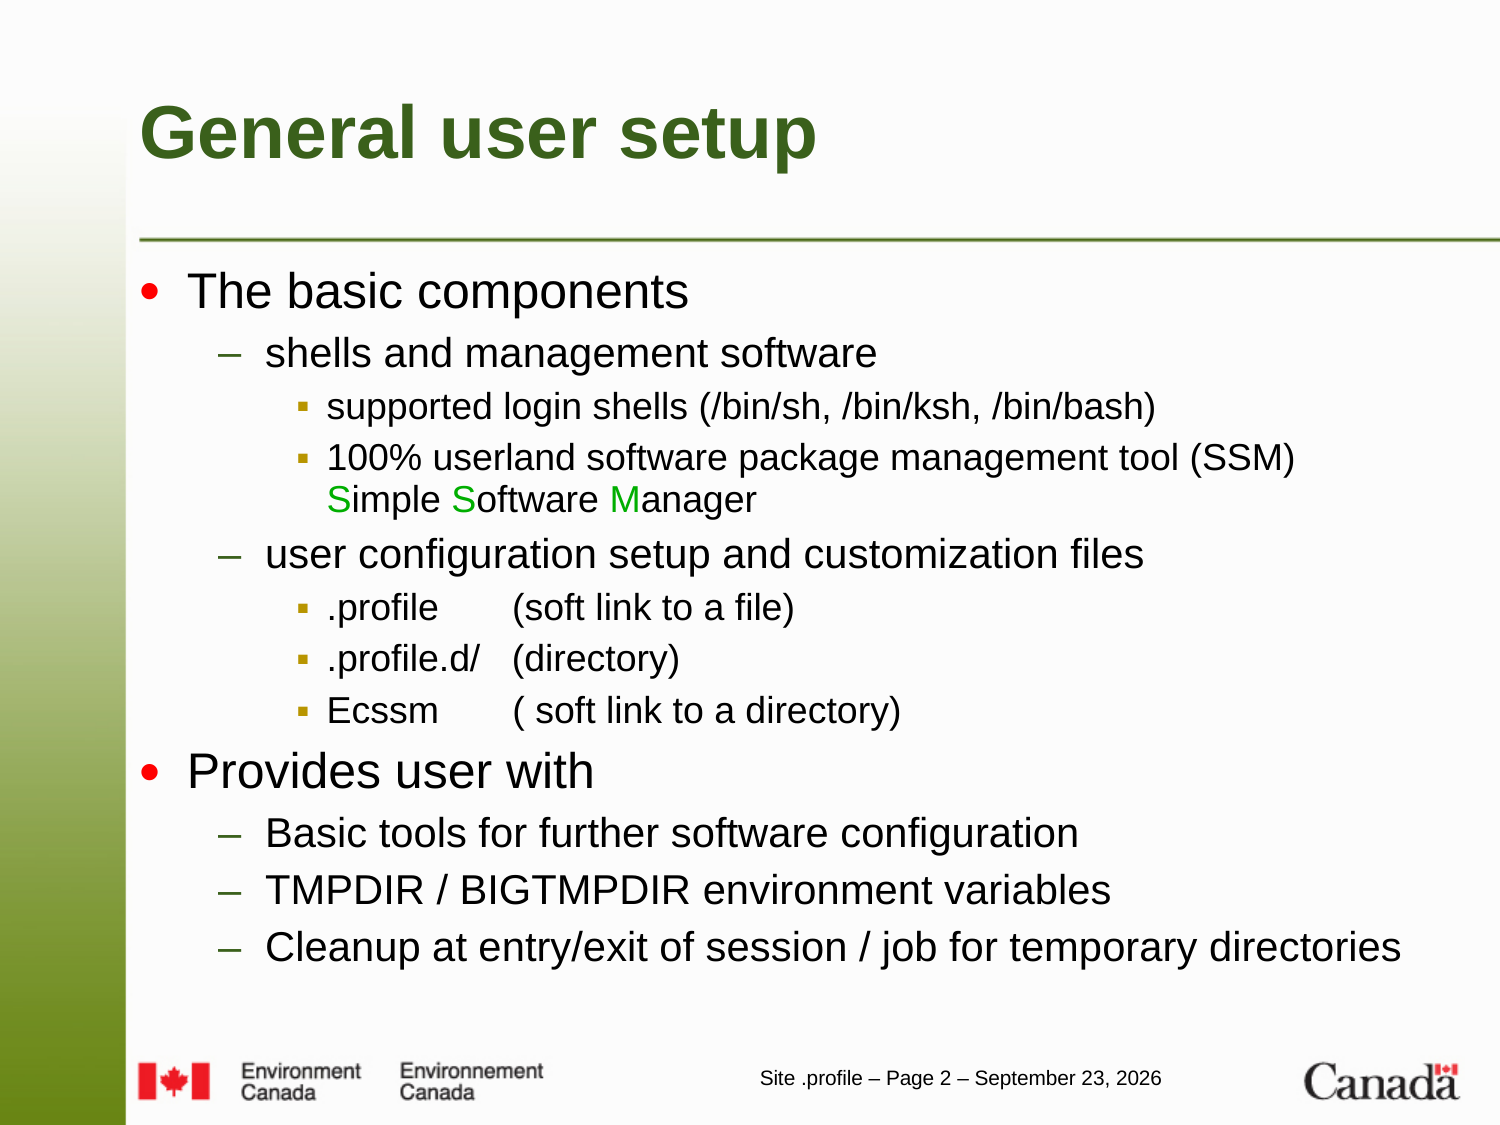

# General user setup
The basic components
shells and management software
supported login shells (/bin/sh, /bin/ksh, /bin/bash)
100% userland software package management tool (SSM)
Simple Software Manager
user configuration setup and customization files
.profile (soft link to a file)
.profile.d/ (directory)
Ecssm ( soft link to a directory)
Provides user with
Basic tools for further software configuration
TMPDIR / BIGTMPDIR environment variables
Cleanup at entry/exit of session / job for temporary directories